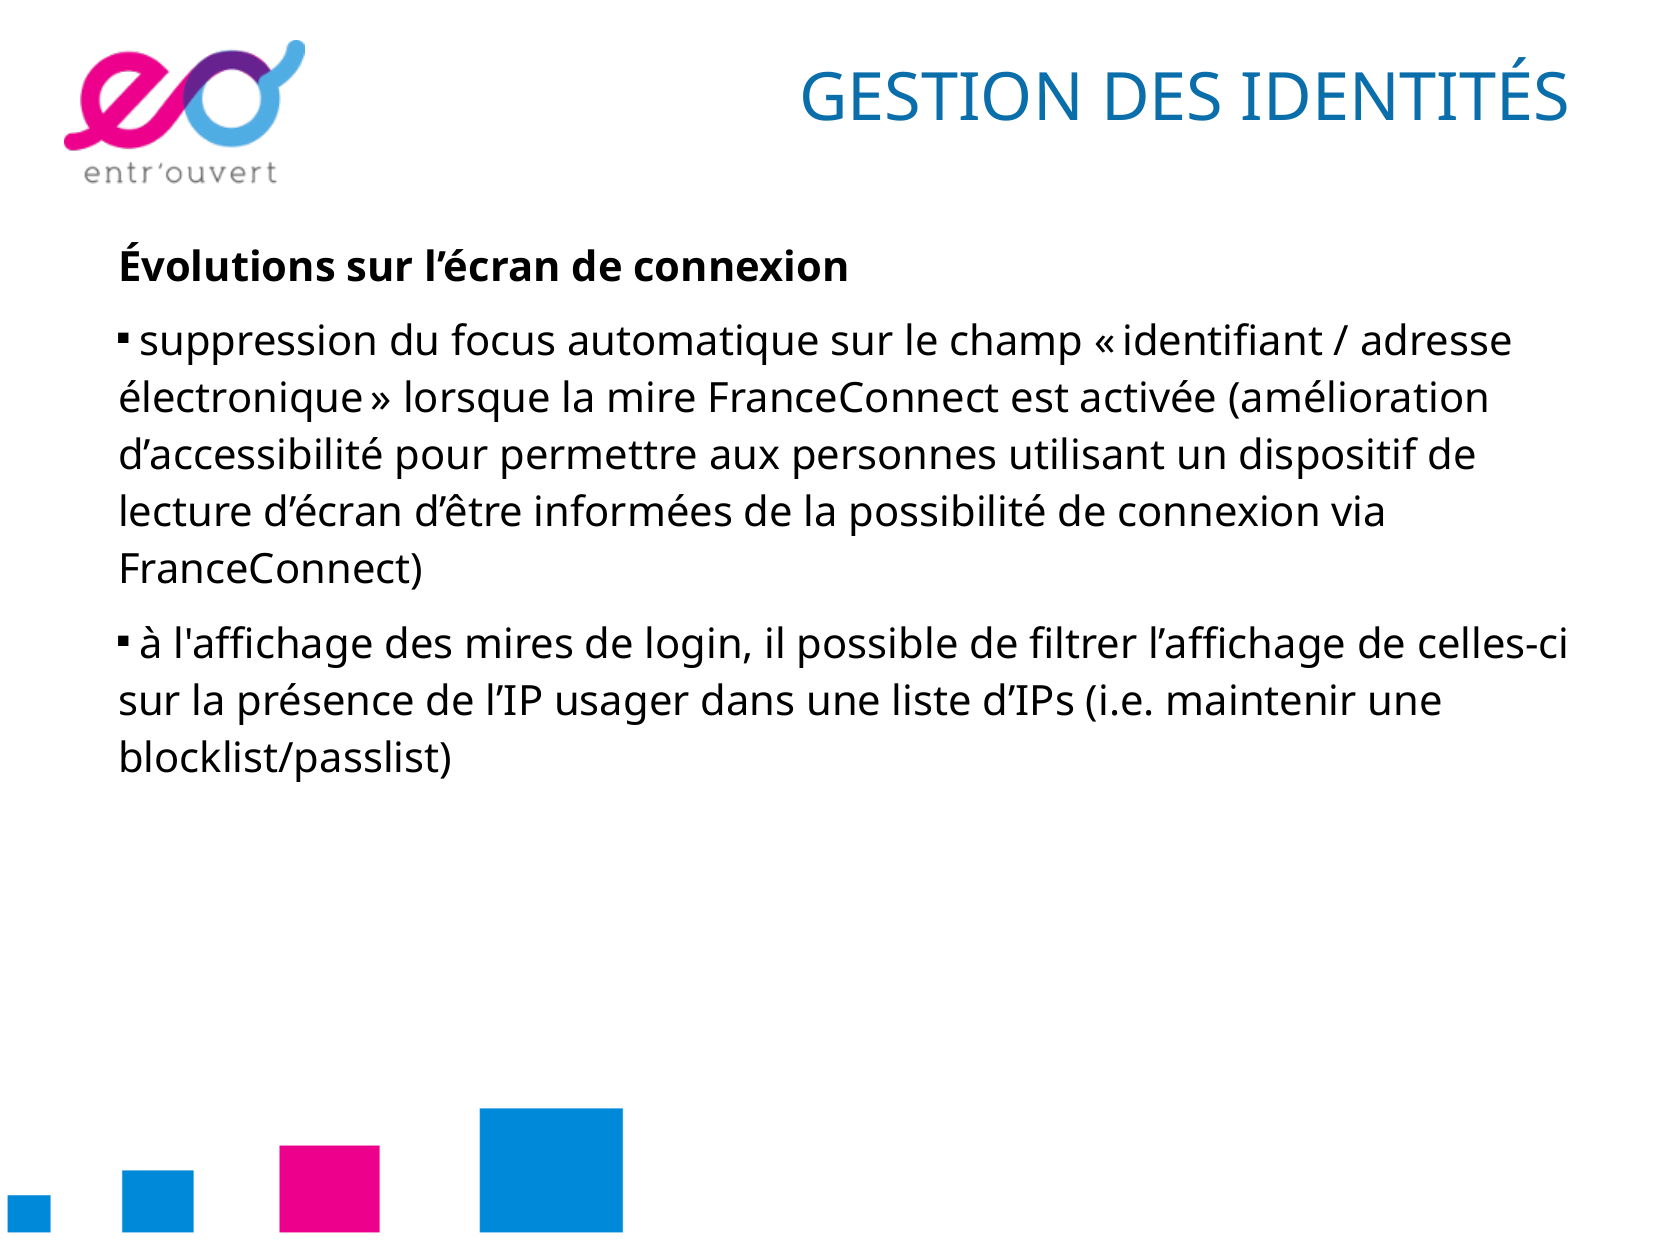

# Gestion des identités
Évolutions sur l’écran de connexion
 suppression du focus automatique sur le champ « identifiant / adresse électronique » lorsque la mire FranceConnect est activée (amélioration d’accessibilité pour permettre aux personnes utilisant un dispositif de lecture d’écran d’être informées de la possibilité de connexion via FranceConnect)
 à l'affichage des mires de login, il possible de filtrer l’affichage de celles-ci sur la présence de l’IP usager dans une liste d’IPs (i.e. maintenir une blocklist/passlist)